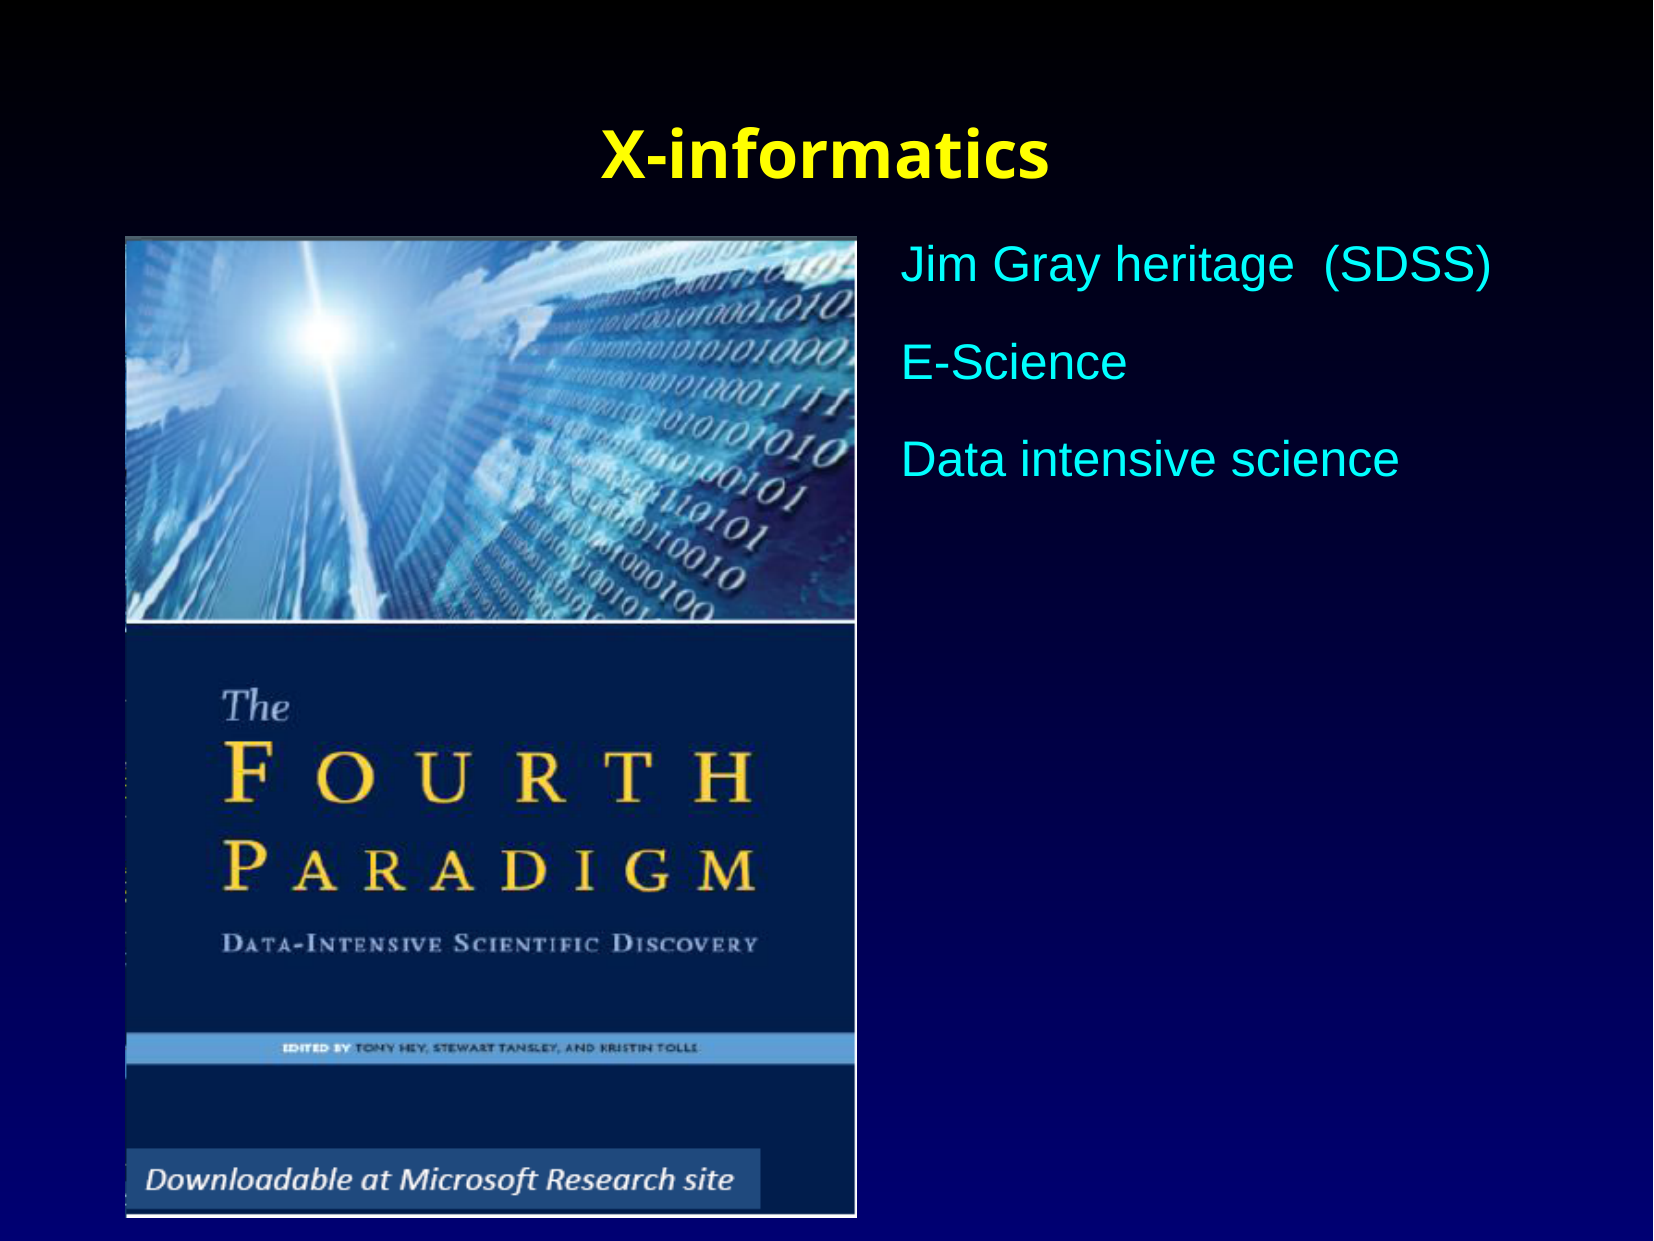

# X-informatics
Jim Gray heritage (SDSS)
E-Science
Data intensive science